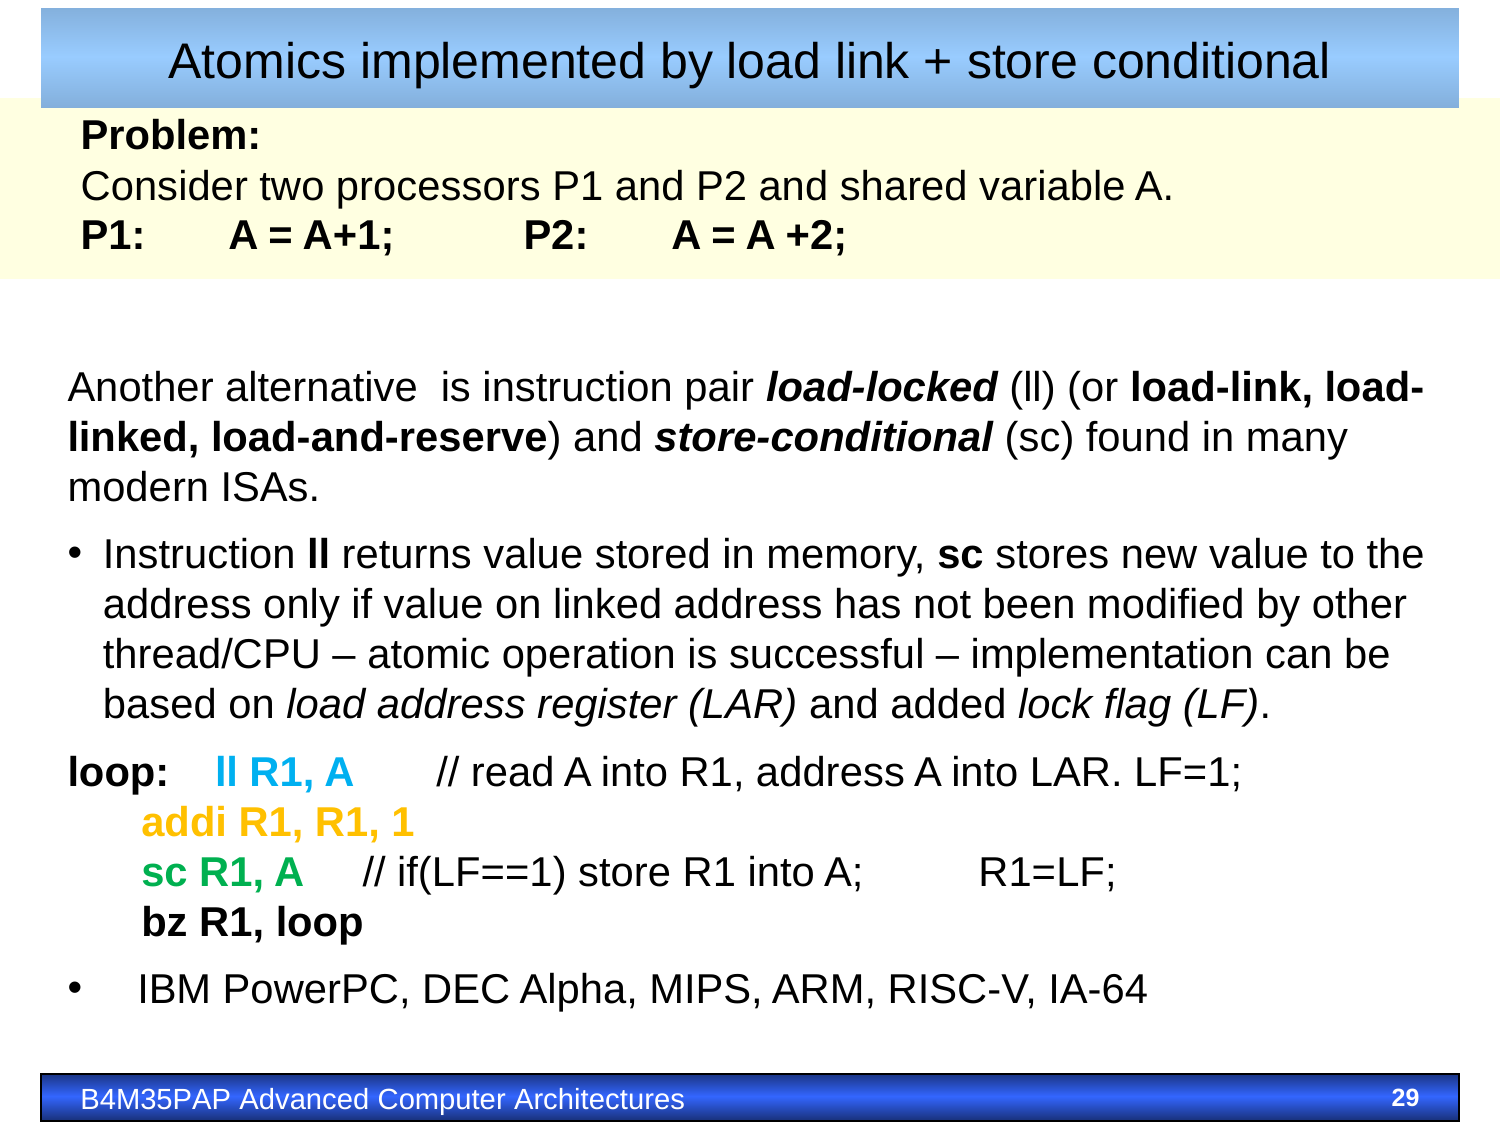

# Atomics implemented by load link + store conditional
Problem:
Consider two processors P1 and P2 and shared variable A.
P1: 	A = A+1;		P2: 	A = A +2;
Another alternative is instruction pair load-locked (ll) (or load-link, load-linked, load-and-reserve) and store-conditional (sc) found in many modern ISAs.
Instruction ll returns value stored in memory, sc stores new value to the address only if value on linked address has not been modified by other thread/CPU – atomic operation is successful – implementation can be based on load address register (LAR) and added lock flag (LF).
loop: 	ll R1, A		// read A into R1, address A into LAR. LF=1;
	addi R1, R1, 1
	sc R1, A	// if(LF==1) store R1 into A; R1=LF;
	bz R1, loop
 IBM PowerPC, DEC Alpha, MIPS, ARM, RISC-V, IA-64